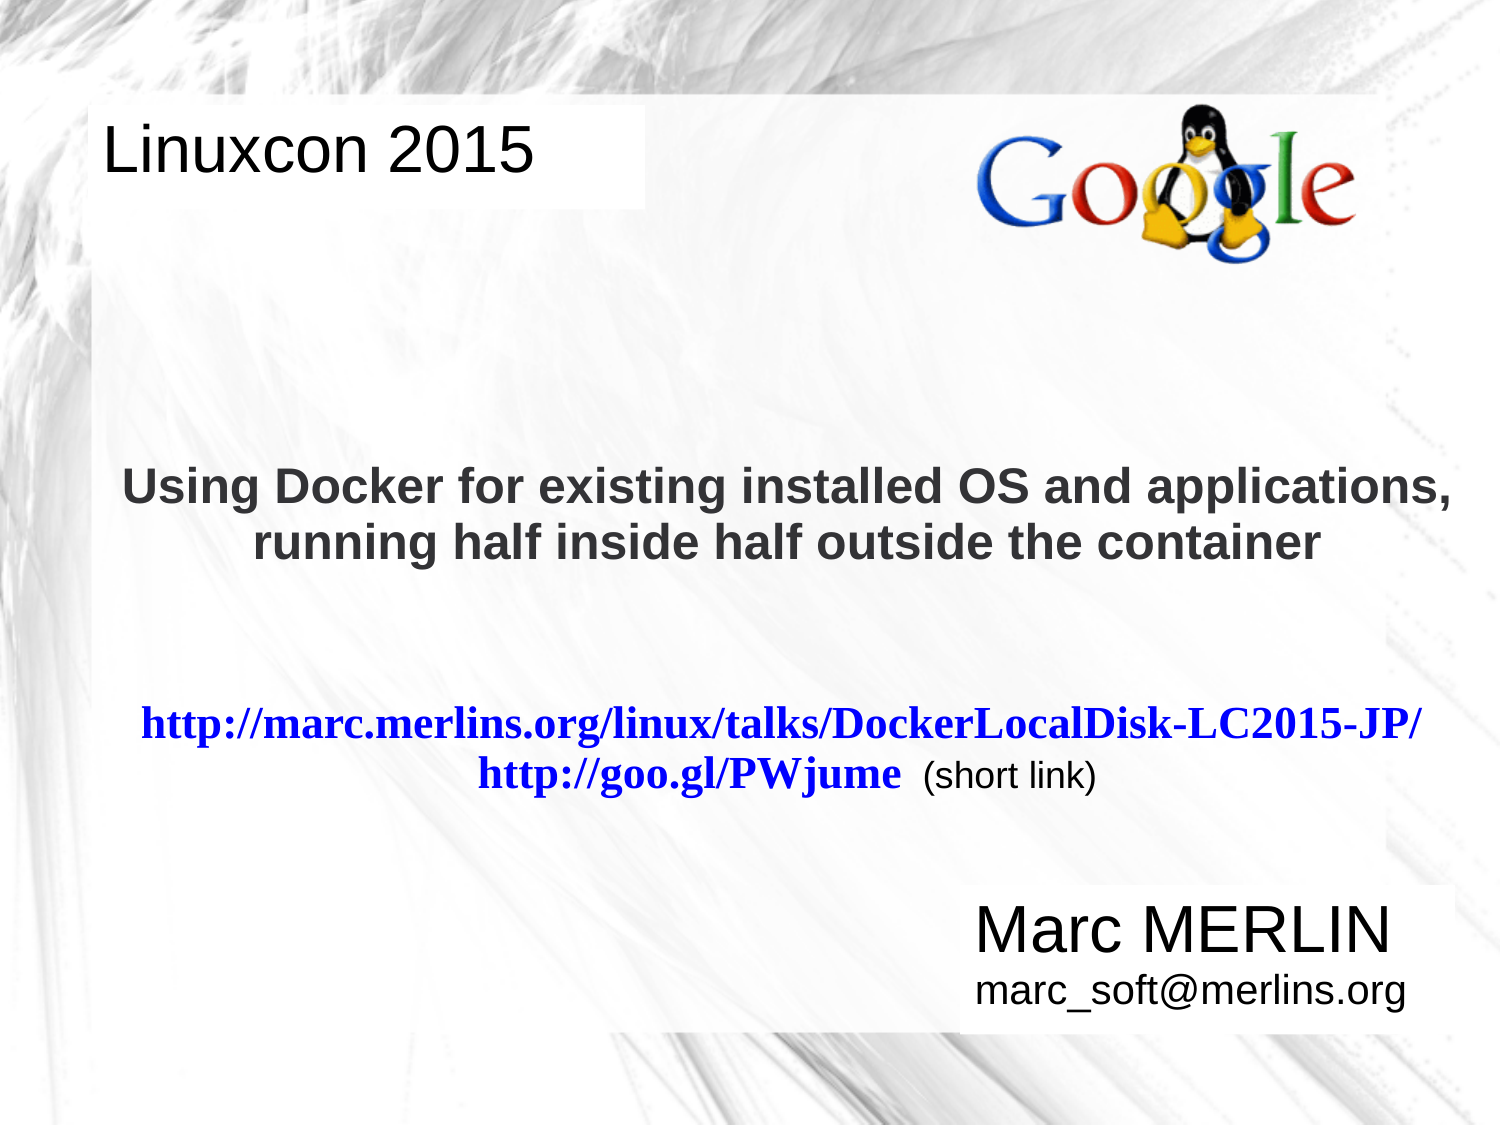

Linuxcon 2015
# Using Docker for existing installed OS and applications, running half inside half outside the container
http://marc.merlins.org/linux/talks/DockerLocalDisk-LC2015-JP/
http://goo.gl/PWjume (short link)
Marc MERLIN
marc_soft@merlins.org